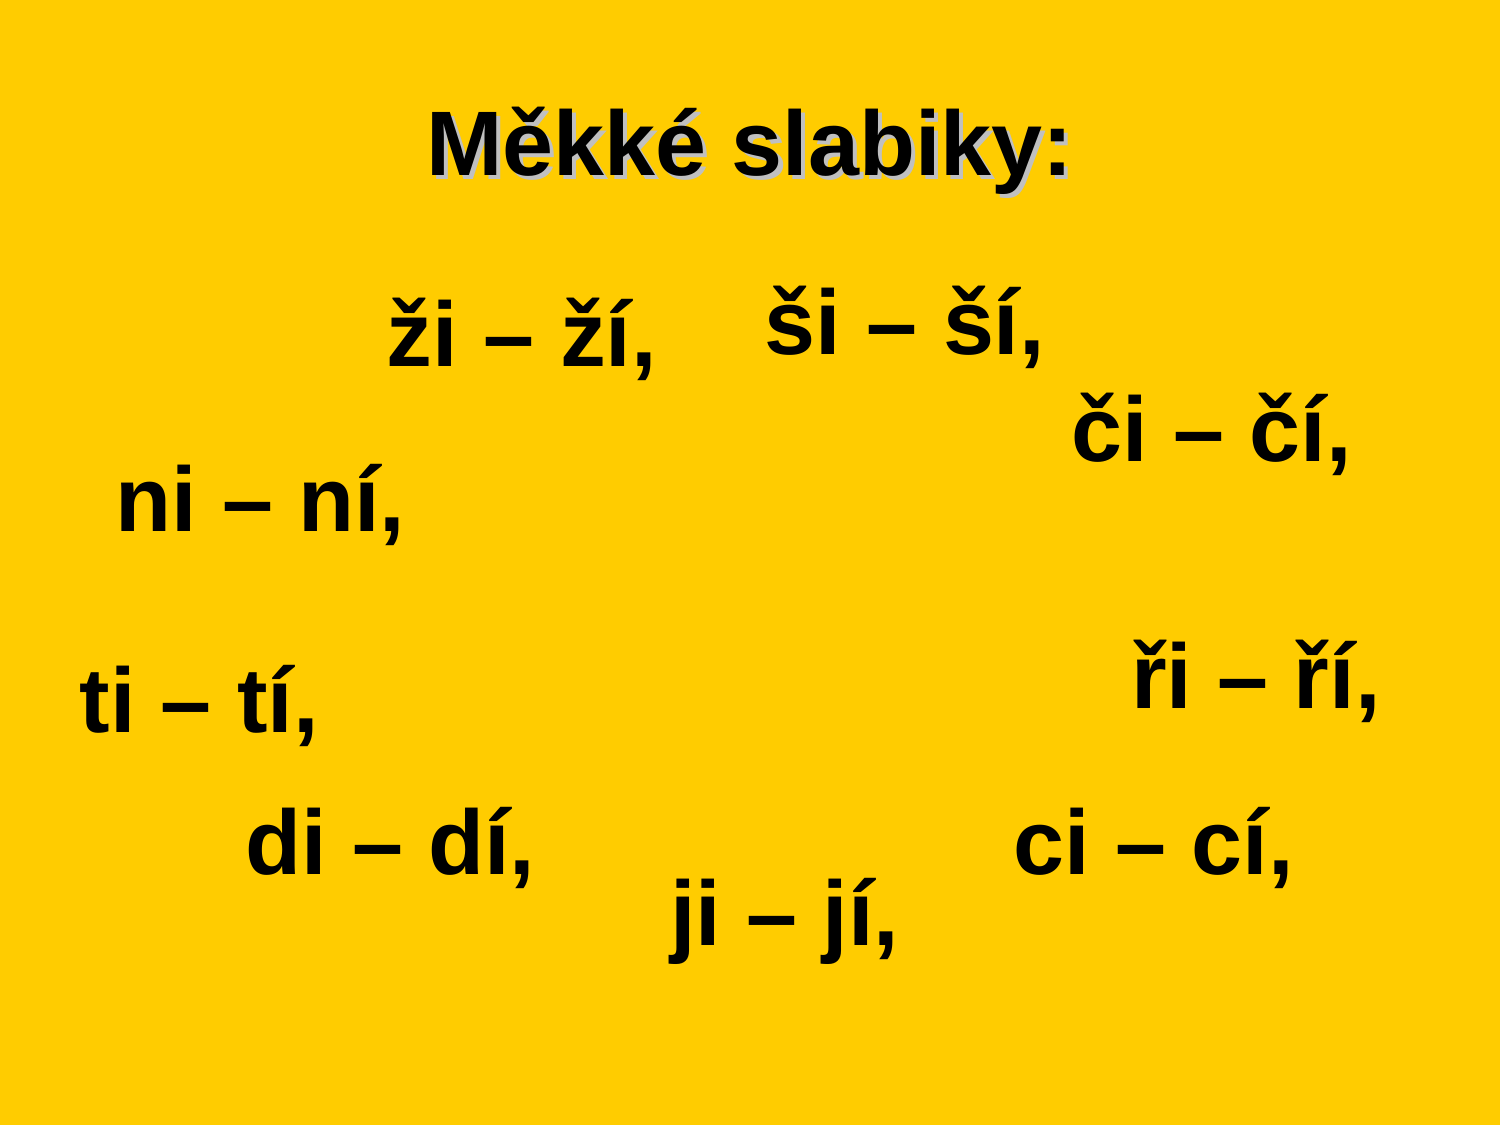

# Měkké slabiky:
ši – ší,
ži – ží,
či – čí,
ni – ní,
ři – ří,
ti – tí,
di – dí,
ci – cí,
ji – jí,